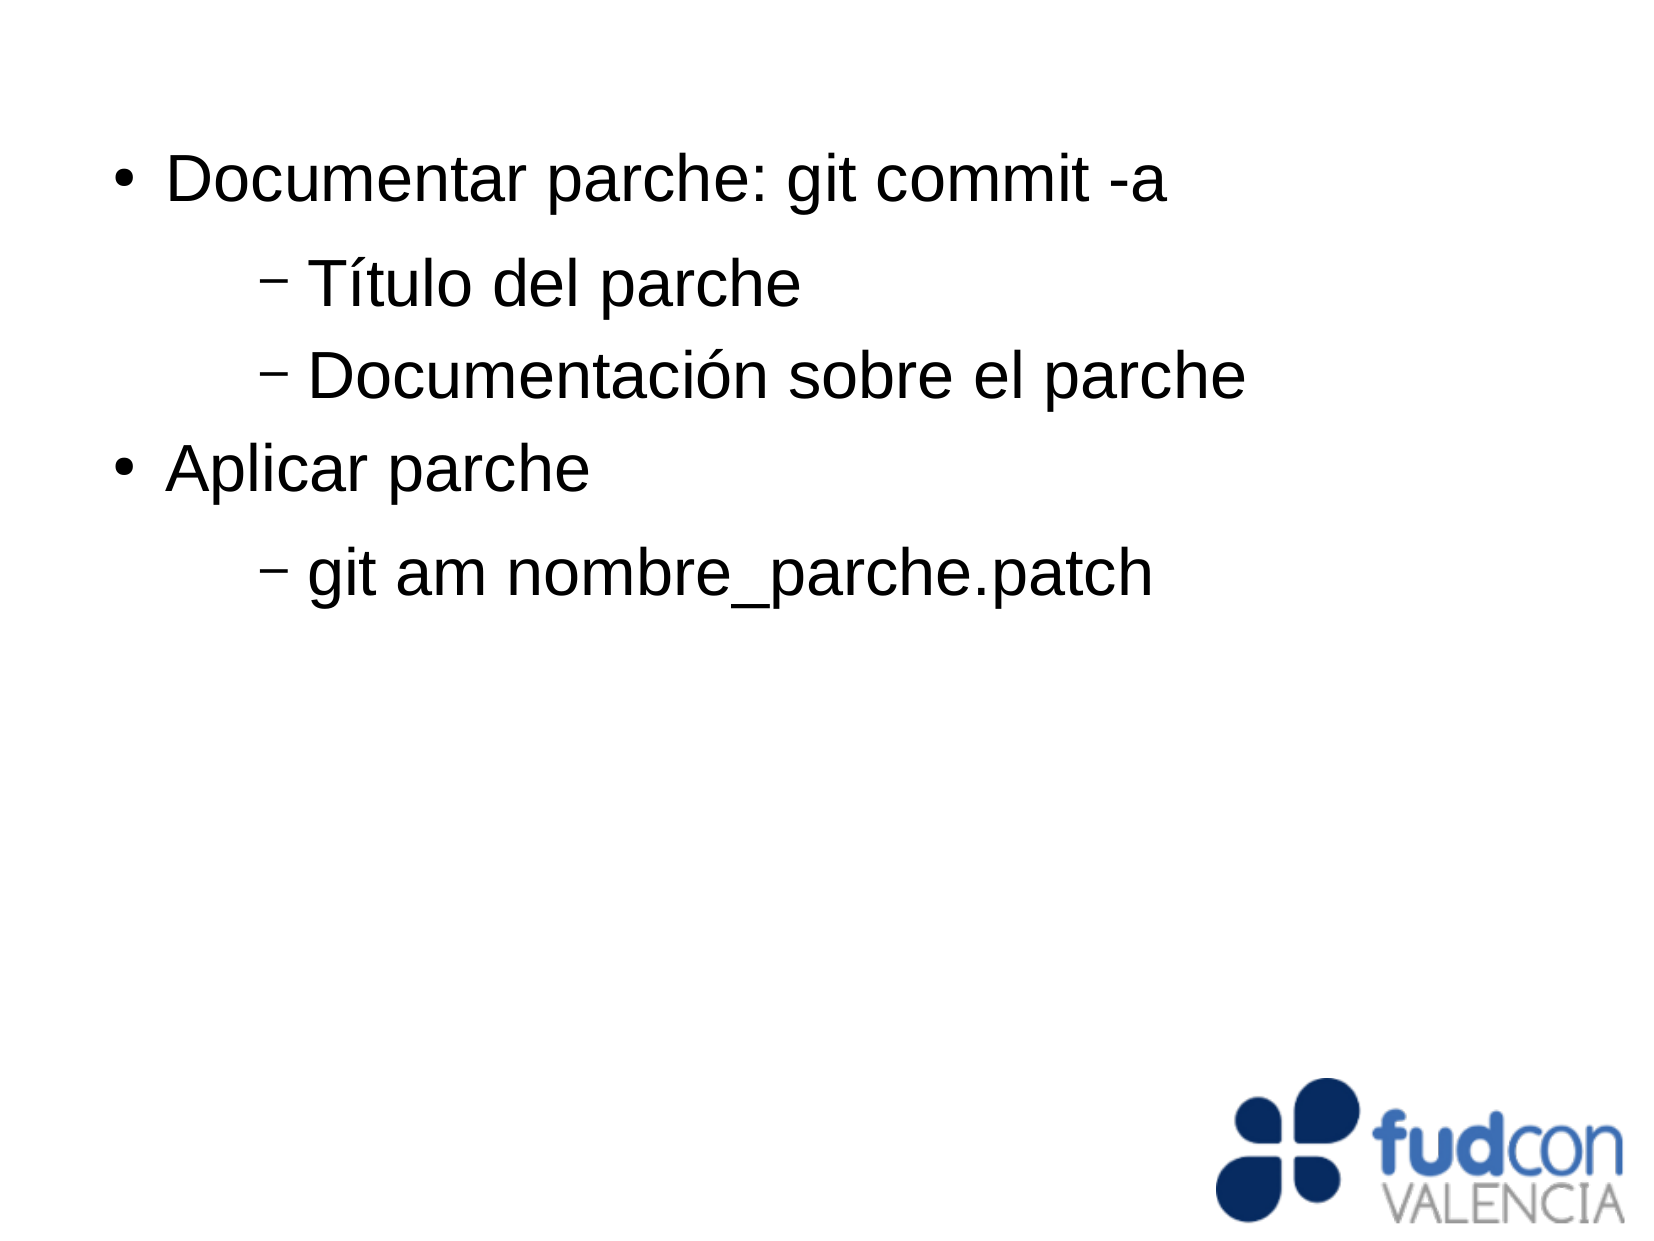

# Documentar parche: git commit -a
Título del parche
Documentación sobre el parche
Aplicar parche
git am nombre_parche.patch